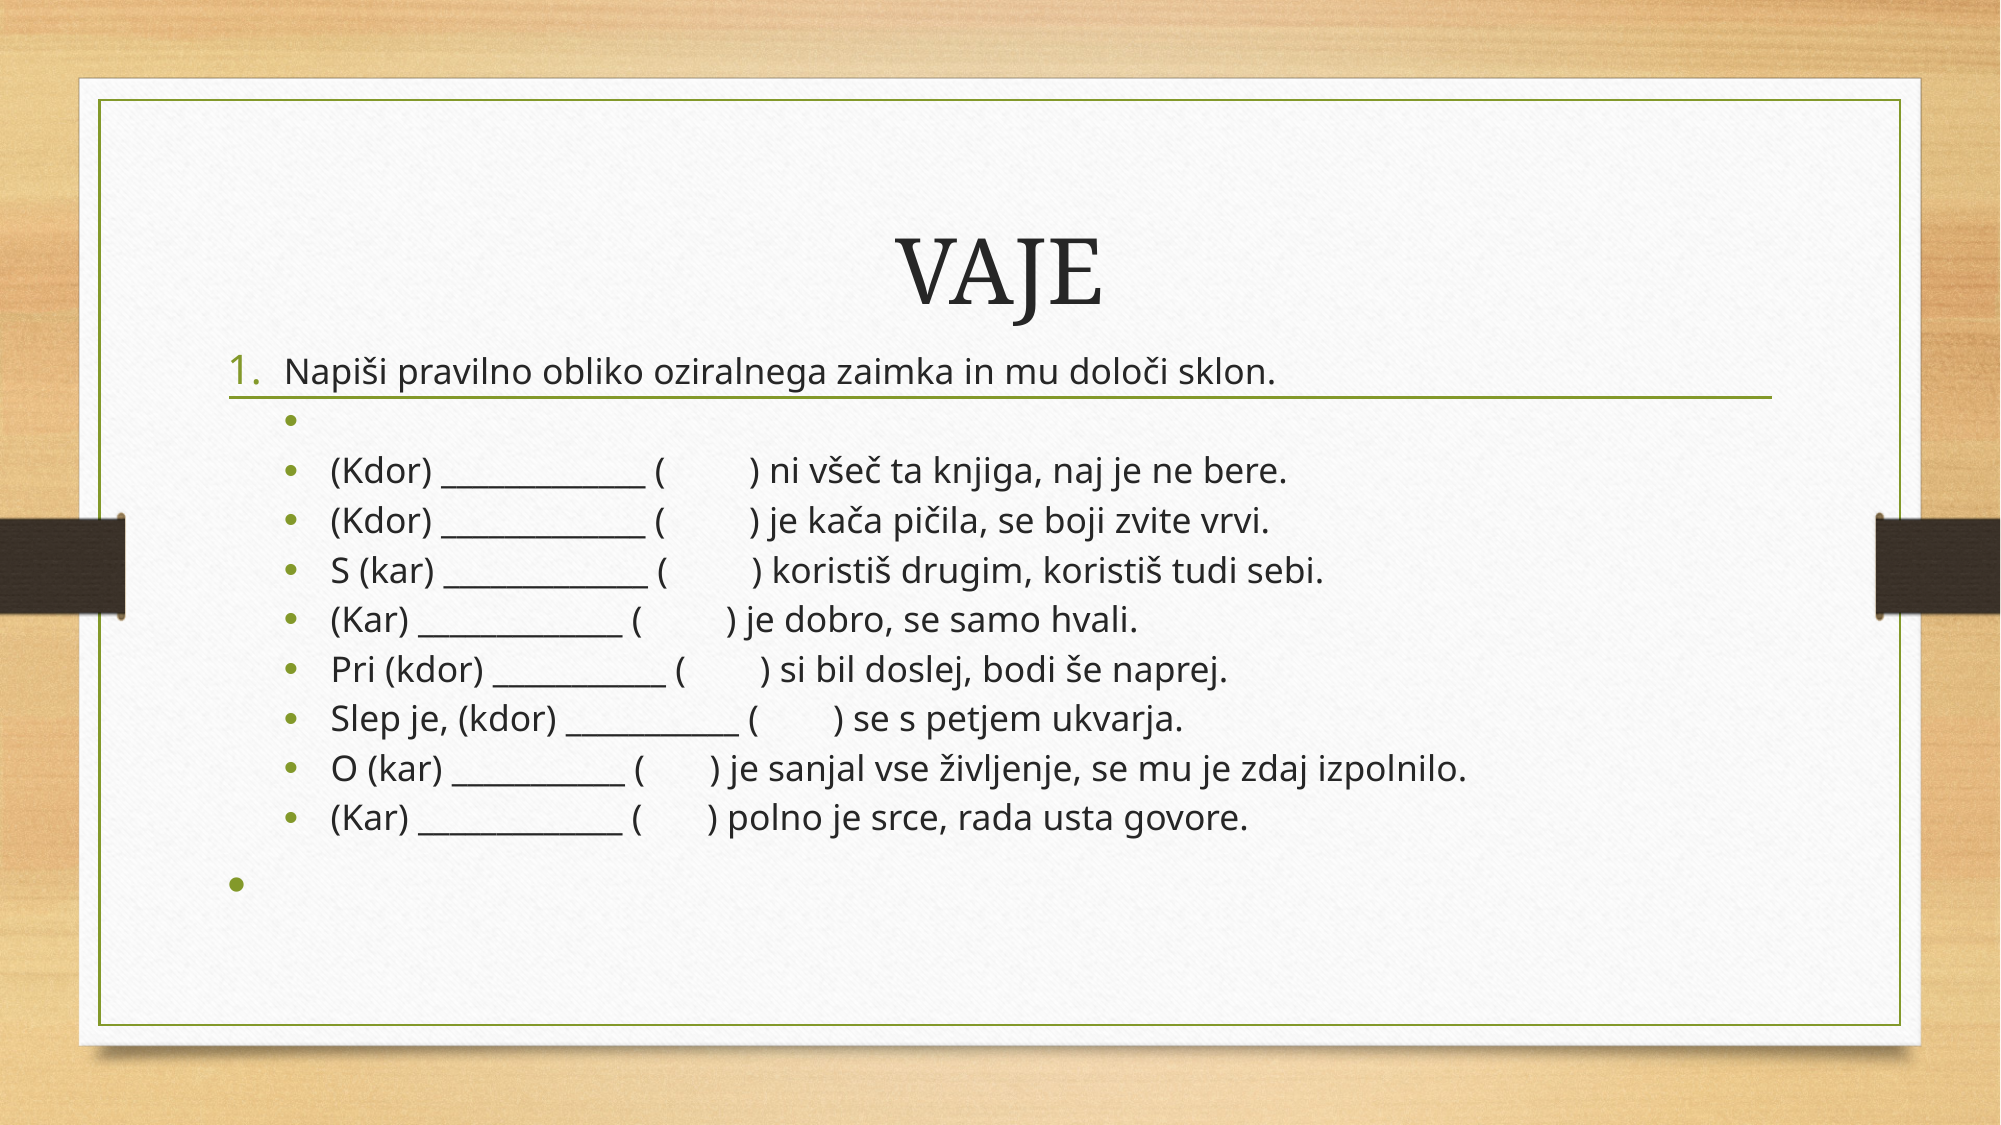

# VAJE
Napiši pravilno obliko oziralnega zaimka in mu določi sklon.
(Kdor) _____________ ( ) ni všeč ta knjiga, naj je ne bere.
(Kdor) _____________ ( ) je kača pičila, se boji zvite vrvi.
S (kar) _____________ ( ) koristiš drugim, koristiš tudi sebi.
(Kar) _____________ ( ) je dobro, se samo hvali.
Pri (kdor) ___________ ( ) si bil doslej, bodi še naprej.
Slep je, (kdor) ___________ ( ) se s petjem ukvarja.
O (kar) ___________ ( ) je sanjal vse življenje, se mu je zdaj izpolnilo.
(Kar) _____________ ( ) polno je srce, rada usta govore.